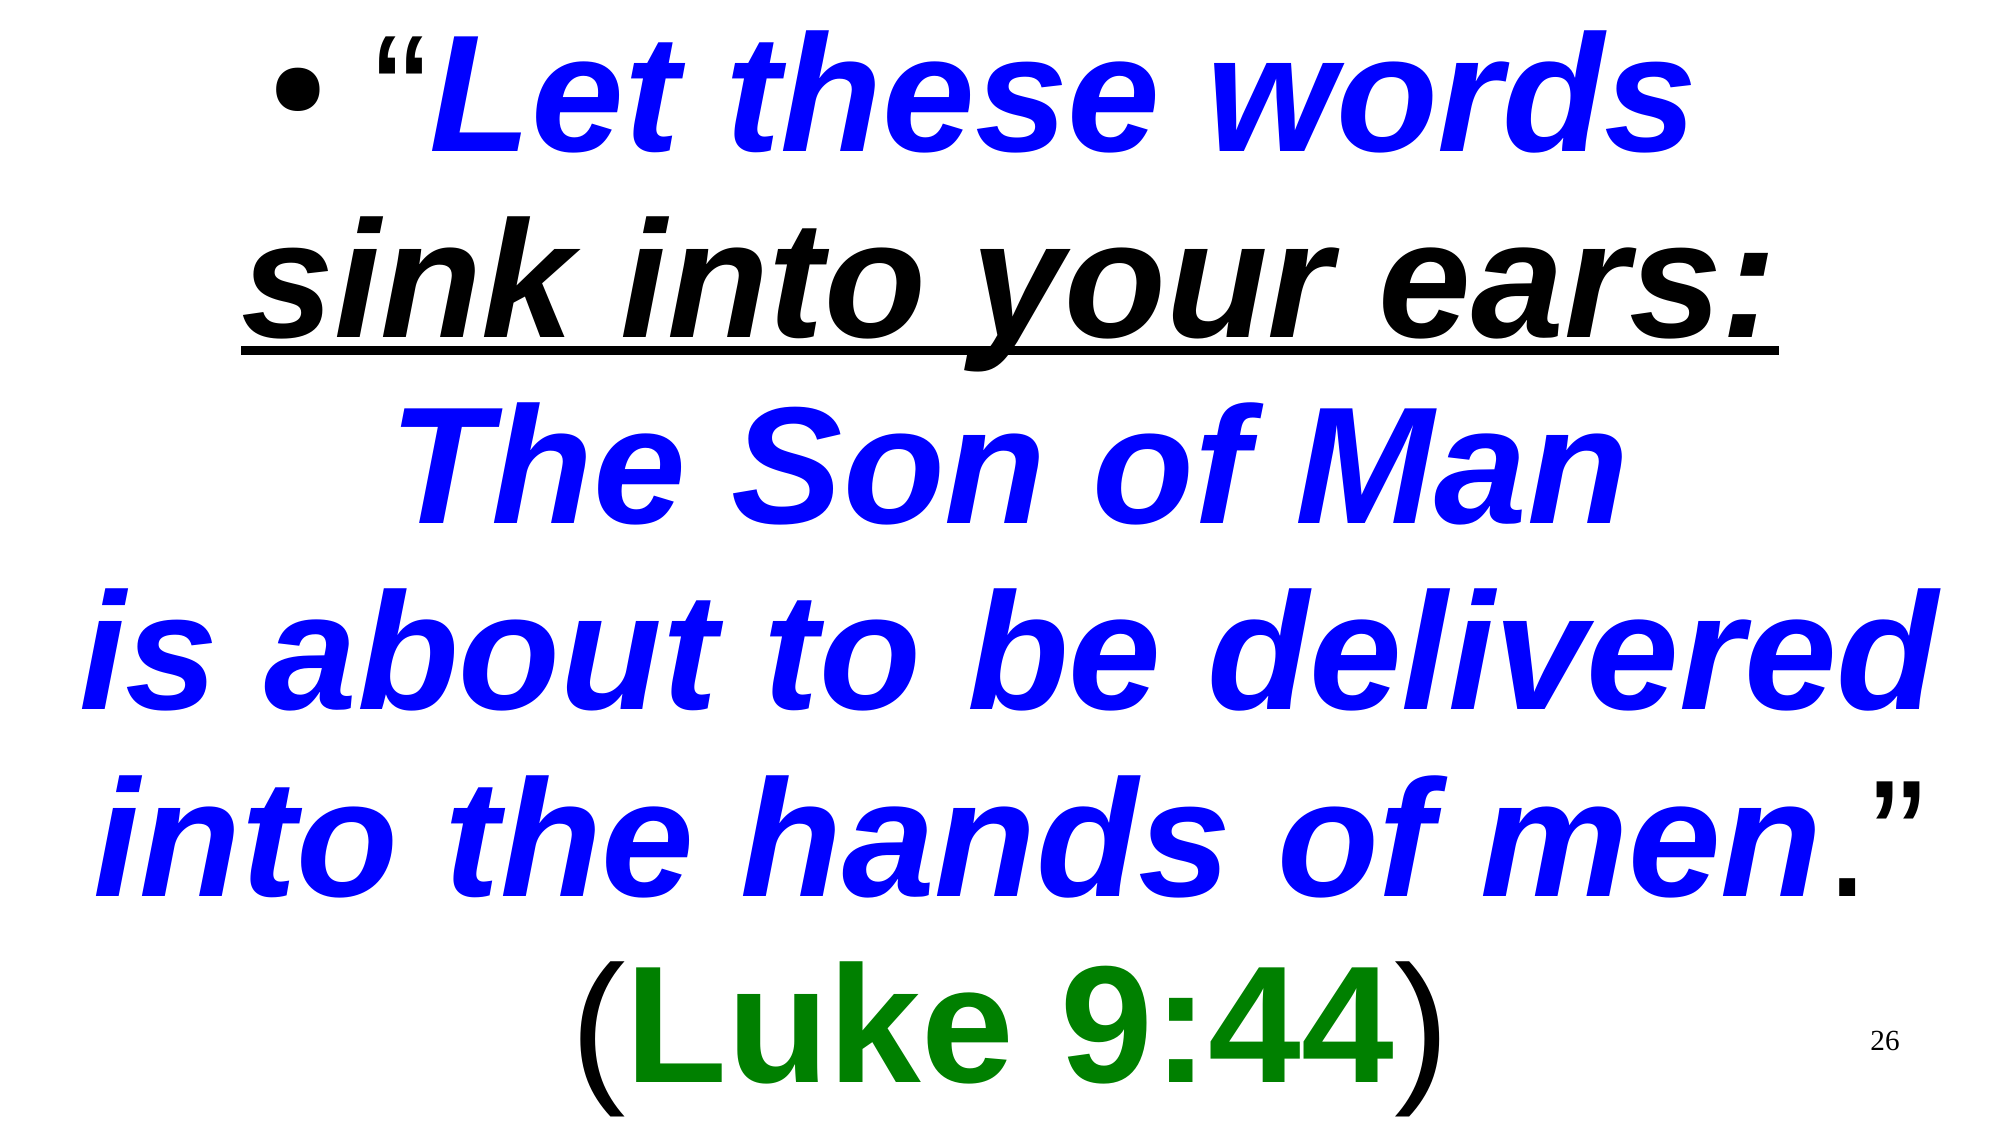

# “Let these words sink into your ears: The Son of Man is about to be delivered into the hands of men.”  (Luke 9:44)
26